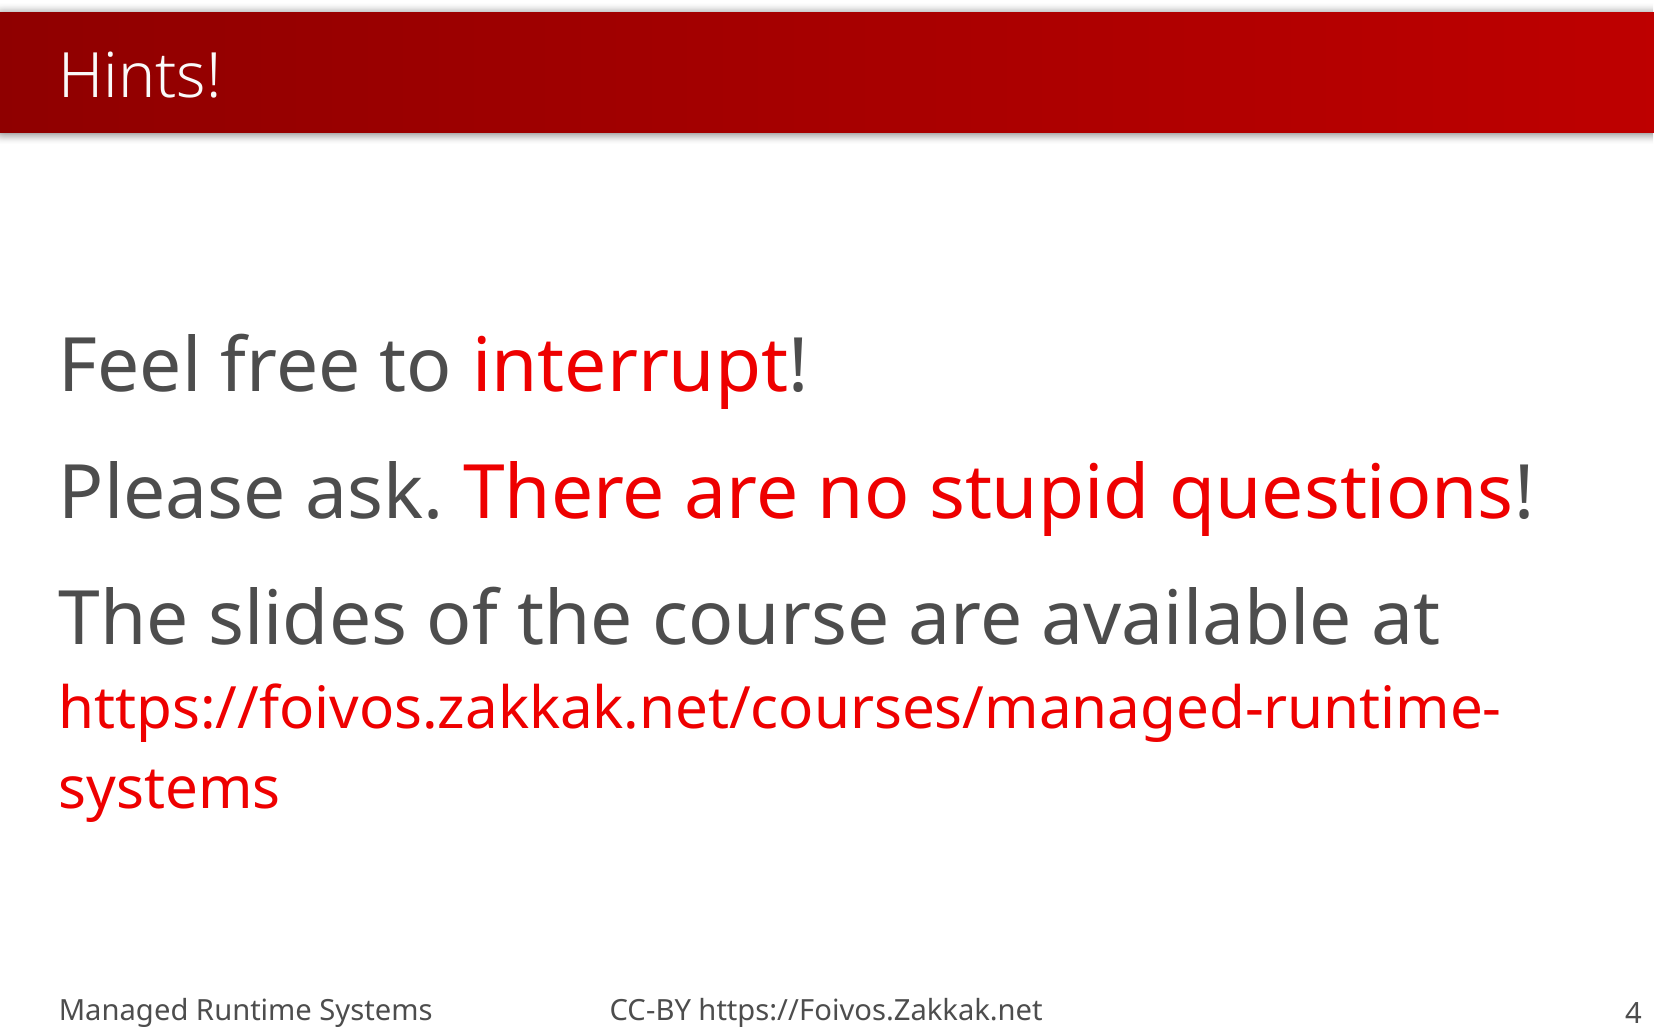

# Hints!
Feel free to interrupt!
Please ask. There are no stupid questions!
The slides of the course are available at
https://foivos.zakkak.net/courses/managed-runtime-systems
Managed Runtime Systems
CC-BY https://Foivos.Zakkak.net
4